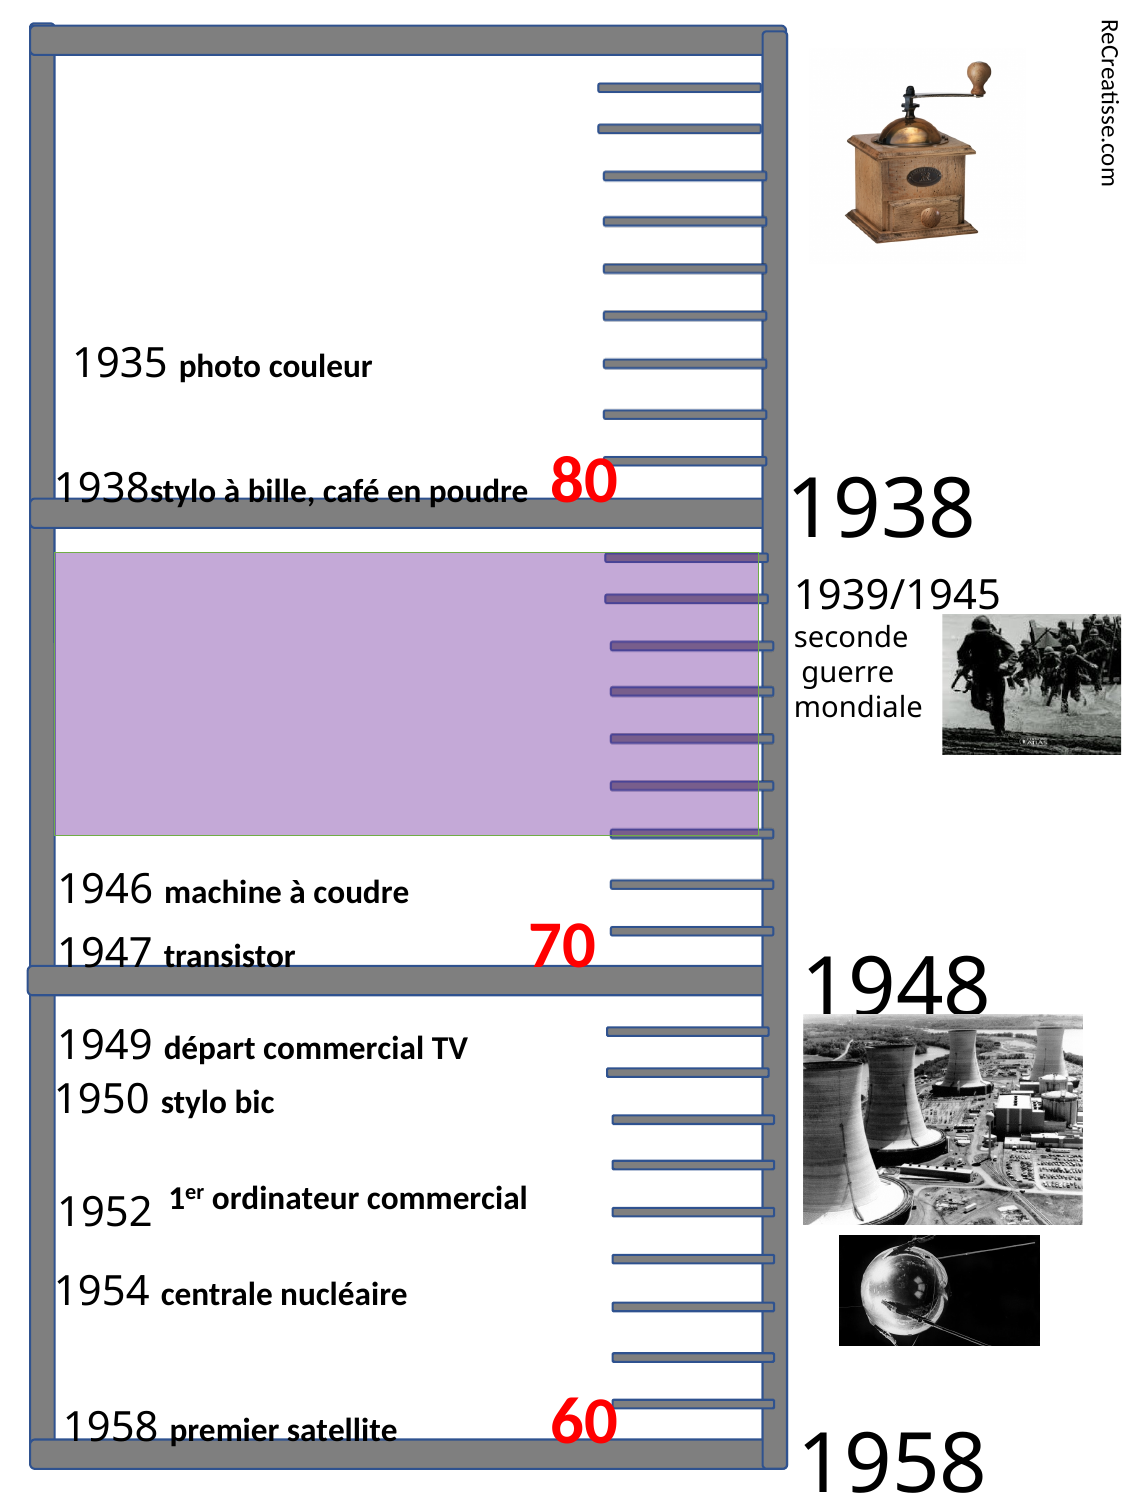

ReCreatisse.com
1935 photo couleur
80
1938
1938stylo à bille, café en poudre
1939/1945
seconde
 guerre
mondiale
1946 machine à coudre
70
1947 transistor
1948
1949 départ commercial TV
1950 stylo bic
1er ordinateur commercial
1952
1954 centrale nucléaire
60
1958 premier satellite
1958